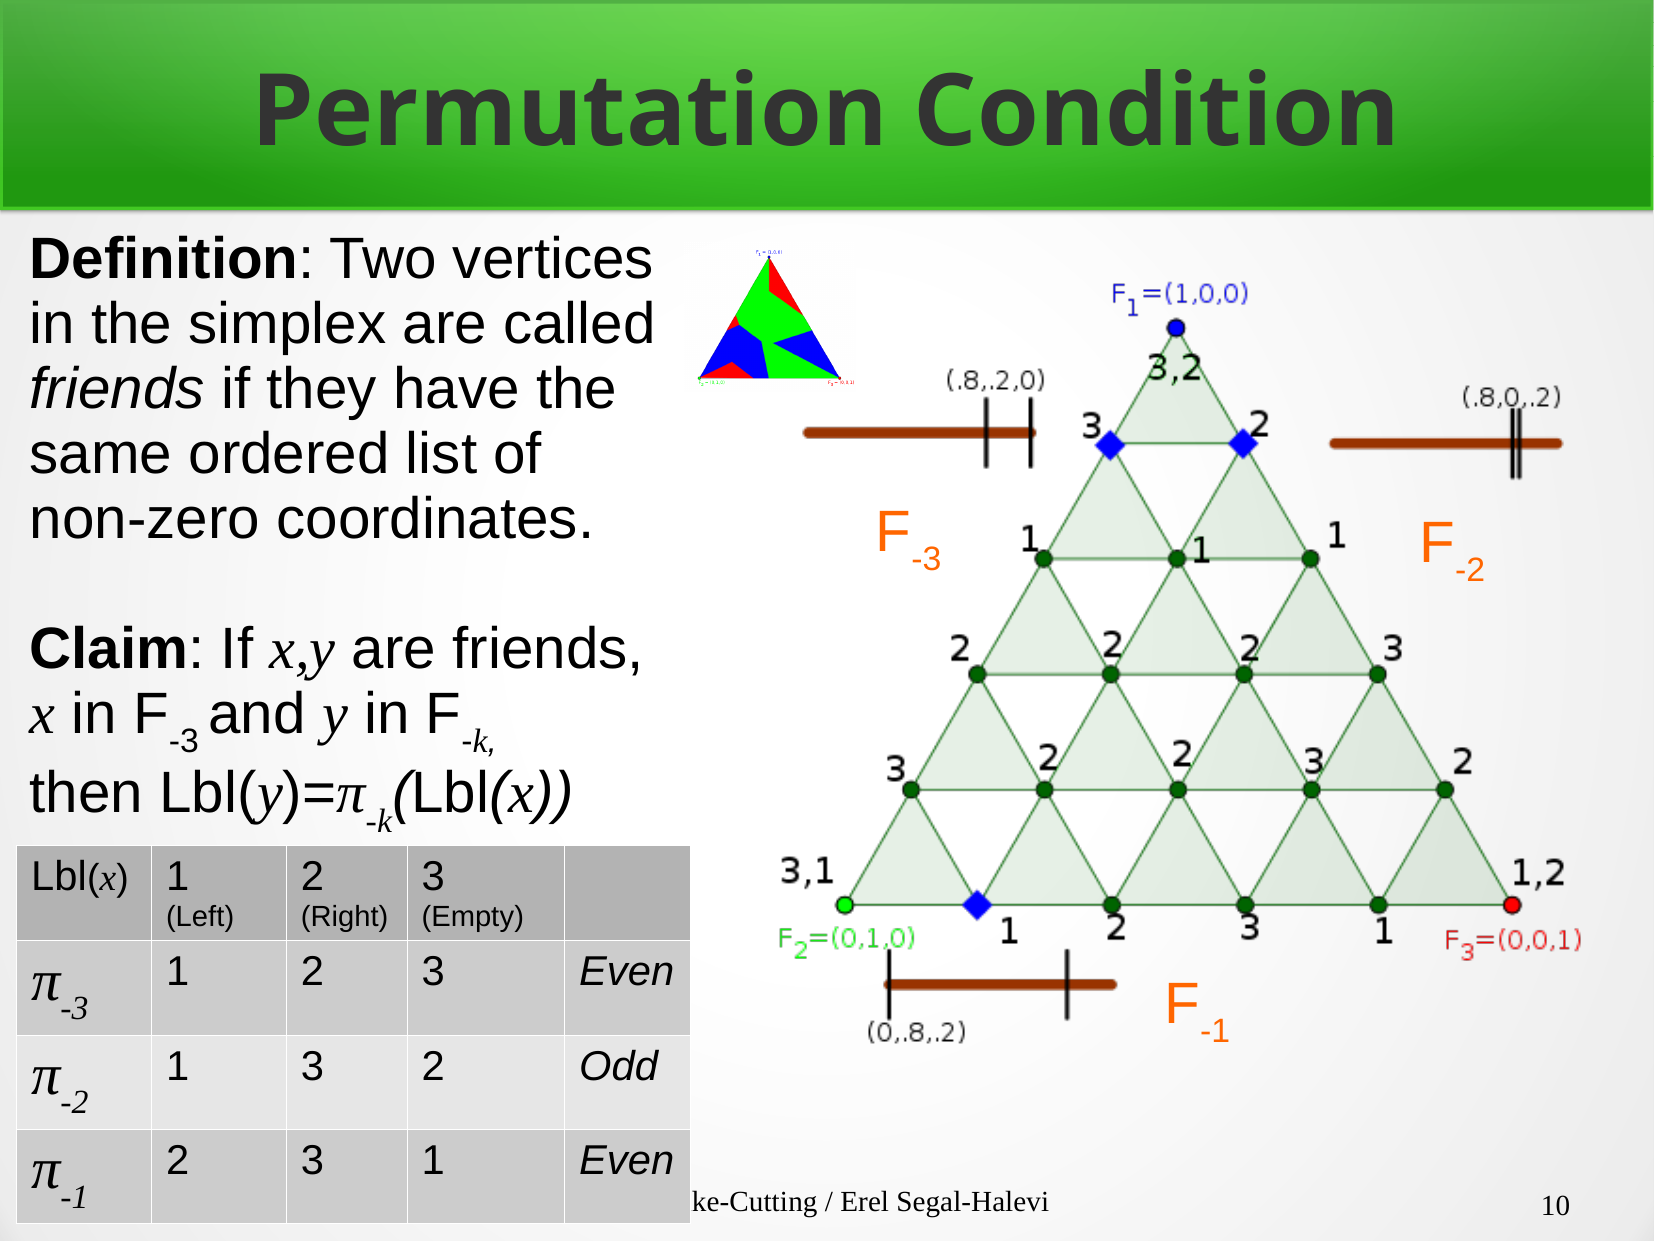

# Permutation Condition
Definition: Two vertices in the simplex are called friends if they have the same ordered list of non-zero coordinates.
Claim: If x,y are friends,
x in F-3 and y in F-k,
then Lbl(y)=π-k(Lbl(x))
F-3
F-2
| Lbl(x) | 1 (Left) | 2 (Right) | 3 (Empty) | |
| --- | --- | --- | --- | --- |
| π-3 | 1 | 2 | 3 | Even |
| π-2 | 1 | 3 | 2 | Odd |
| π-1 | 2 | 3 | 1 | Even |
F-1
Fair Cake-Cutting / Erel Segal-Halevi
10